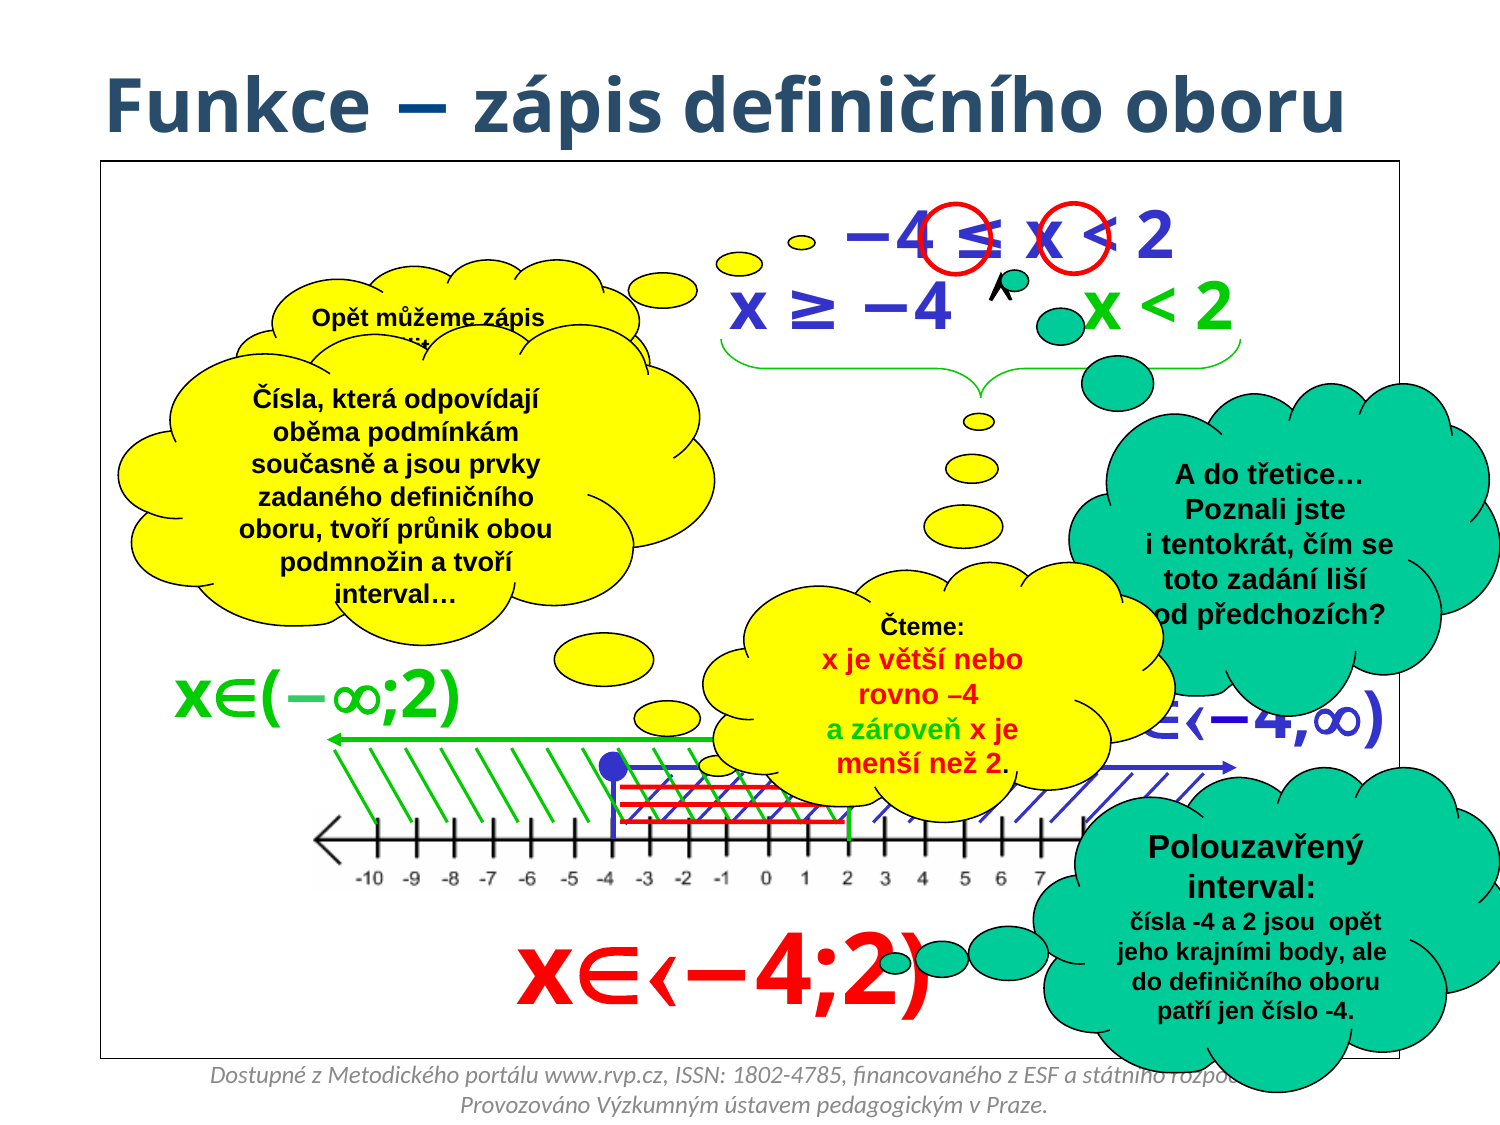

# Funkce − zápis definičního oboru
−4 ≤ x < 2
Opět můžeme zápis rozdělit na dva samostatné zápisy platící zároveň.
x ≥ −4

x < 2
Čísla, která odpovídají oběma podmínkám současně a jsou prvky zadaného definičního oboru, tvoří průnik obou podmnožin a tvoří interval…
A do třetice… Poznali jste
i tentokrát, čím se toto zadání liší
od předchozích?
Čteme:
x je větší nebo rovno –4
a zároveň x je menší než 2.
x(−;2)‏
x−4;)‏
Polouzavřený interval:
čísla -4 a 2 jsou opět jeho krajními body, ale
do definičního oboru patří jen číslo -4.
x−4;2)‏